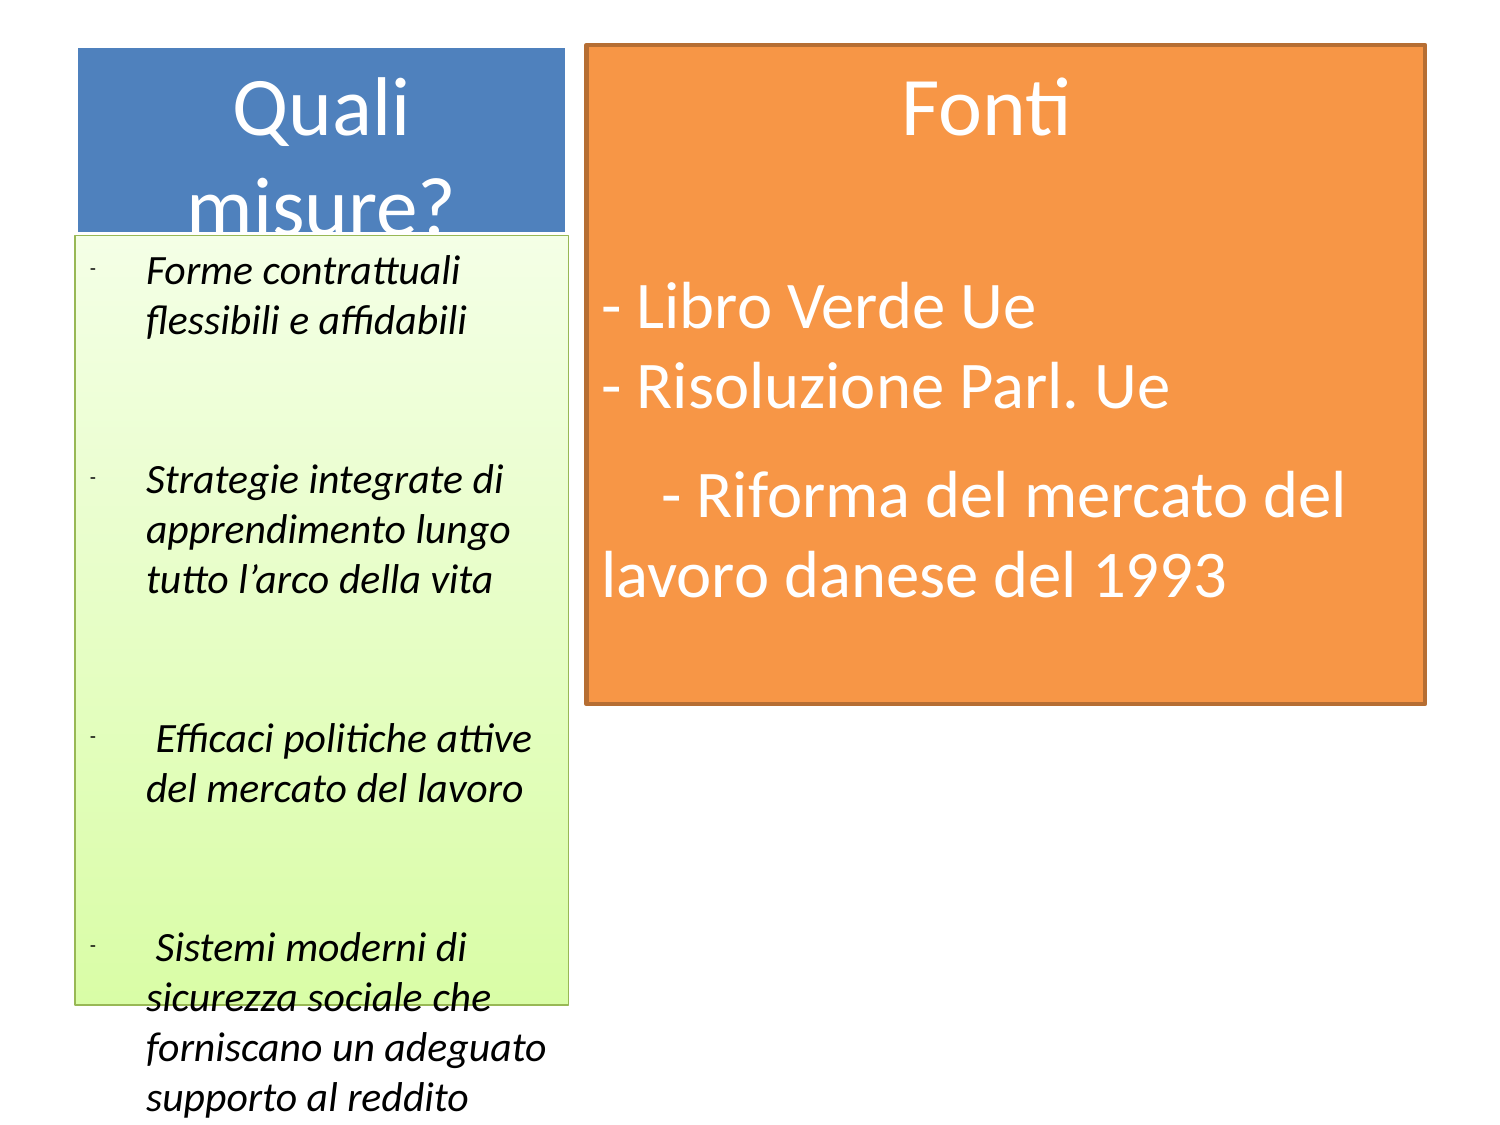

# Quali misure?
 Fonti
- Libro Verde Ue
- Risoluzione Parl. Ue
 - Riforma del mercato del lavoro danese del 1993
Forme contrattuali flessibili e affidabili
Strategie integrate di apprendimento lungo tutto l’arco della vita
 Efficaci politiche attive del mercato del lavoro
 Sistemi moderni di sicurezza sociale che forniscano un adeguato supporto al reddito